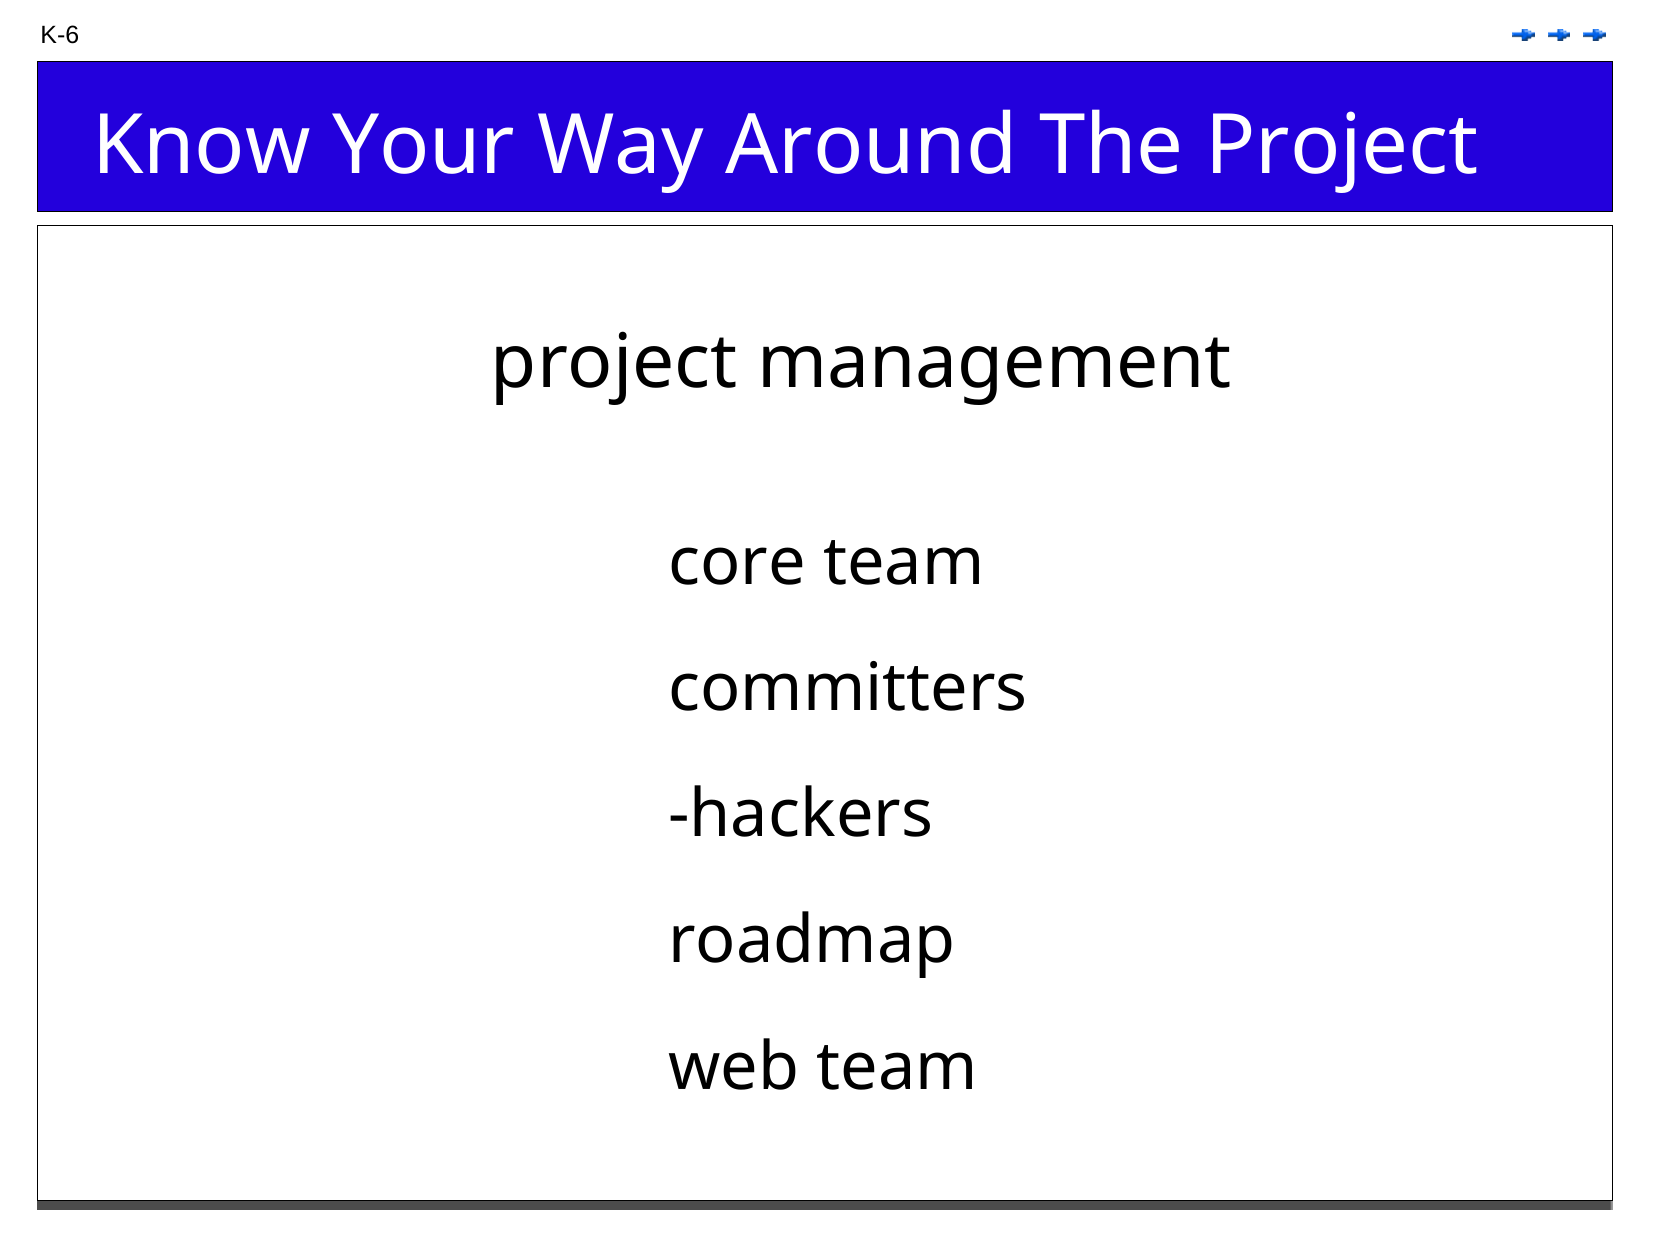

K-6
Know Your Way Around The Project
project management
 core team
 committers
 -hackers
 roadmap
 web team